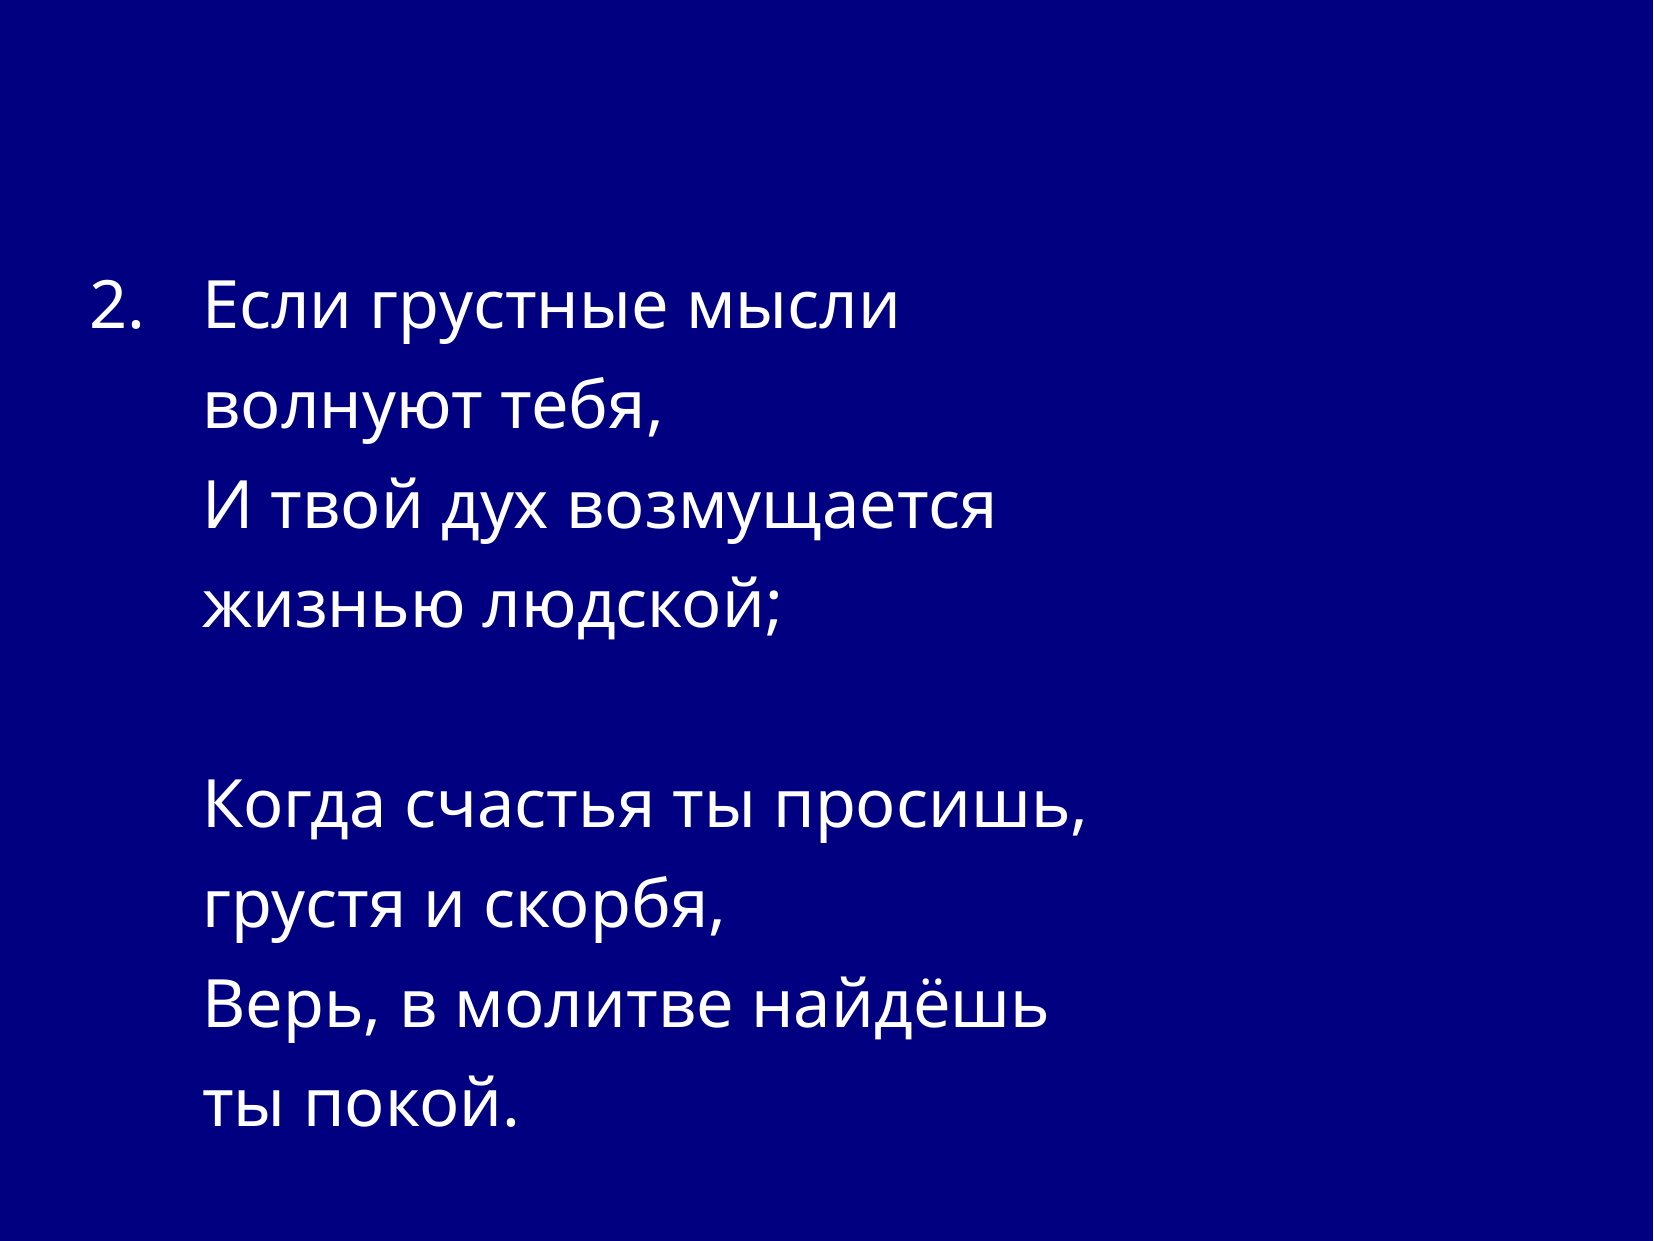

2.	Если грустные мысли
	волнуют тебя,
	И твой дух возмущается
	жизнью людской;
	Когда счастья ты просишь,
	грустя и скорбя,
	Верь, в молитве найдёшь
	ты покой.